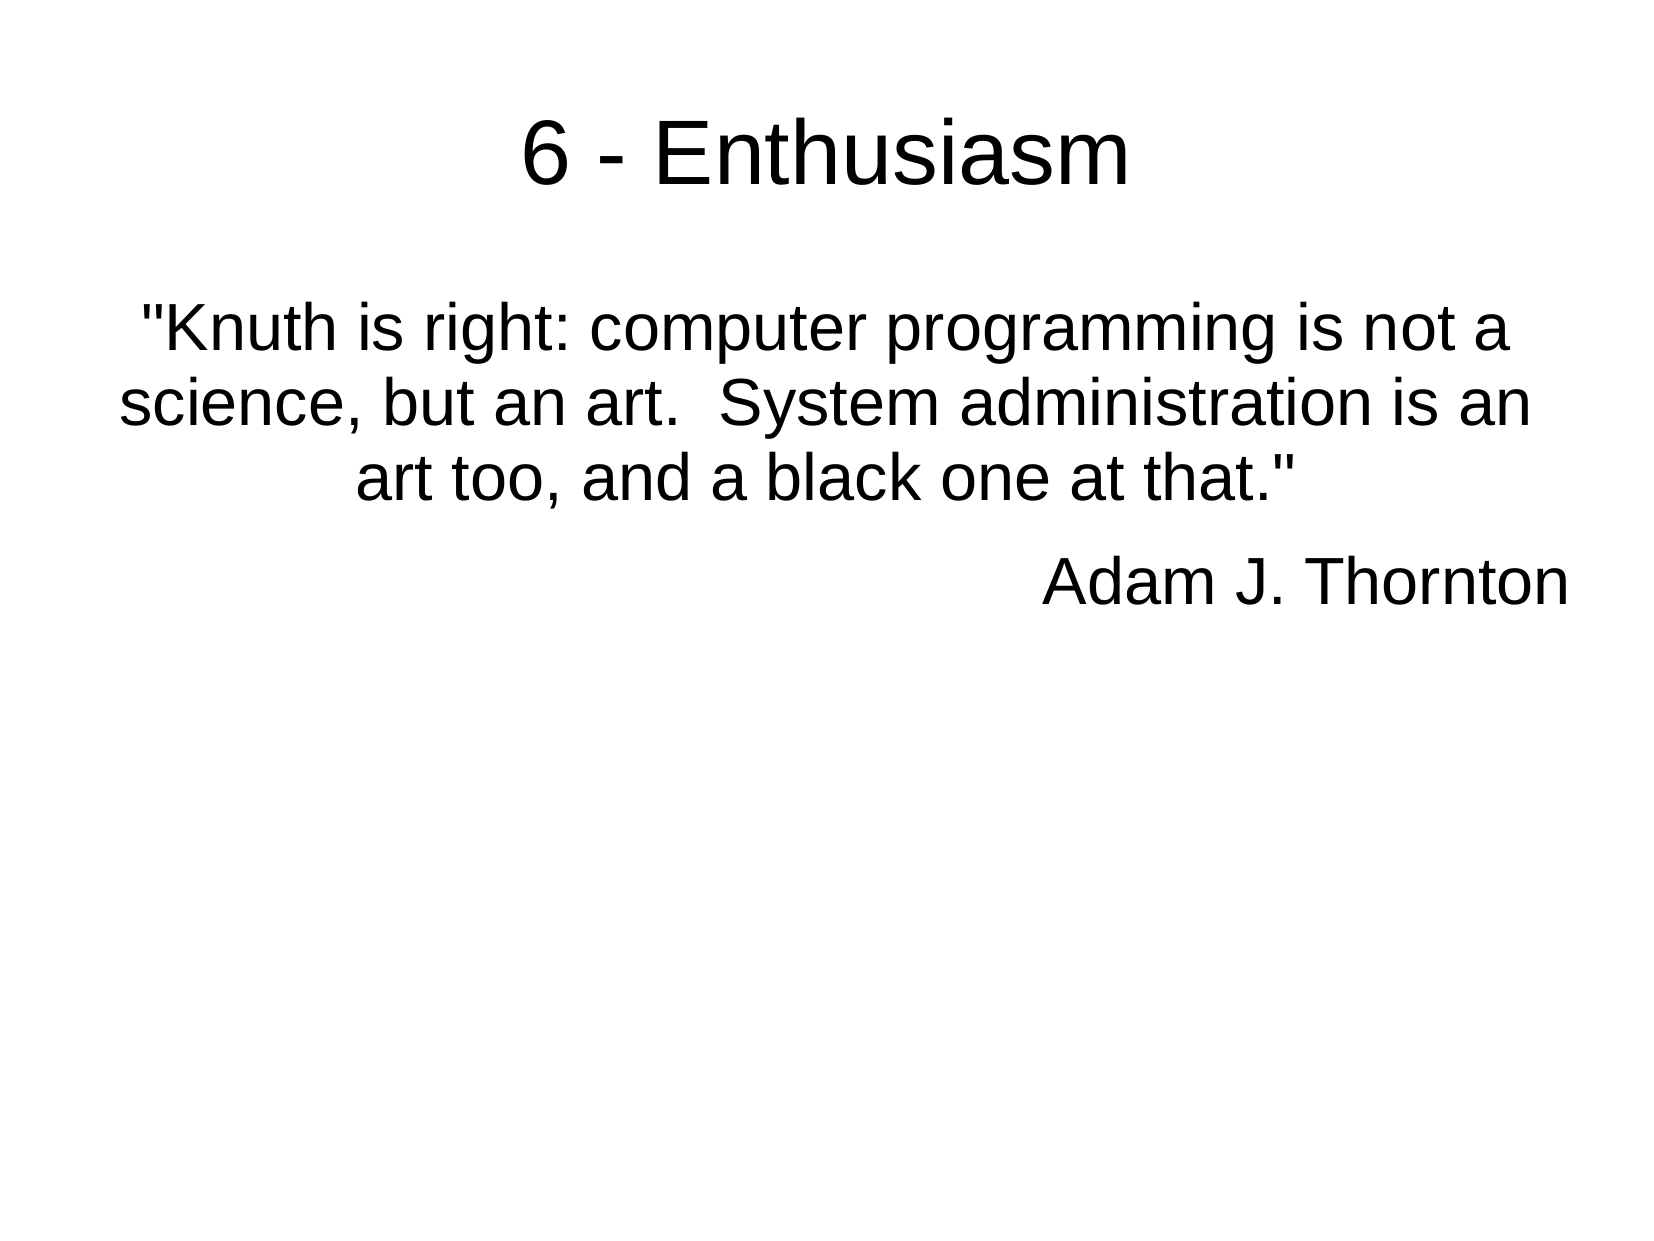

# 6 - Enthusiasm
"Knuth is right: computer programming is not a science, but an art. System administration is an art too, and a black one at that."
Adam J. Thornton